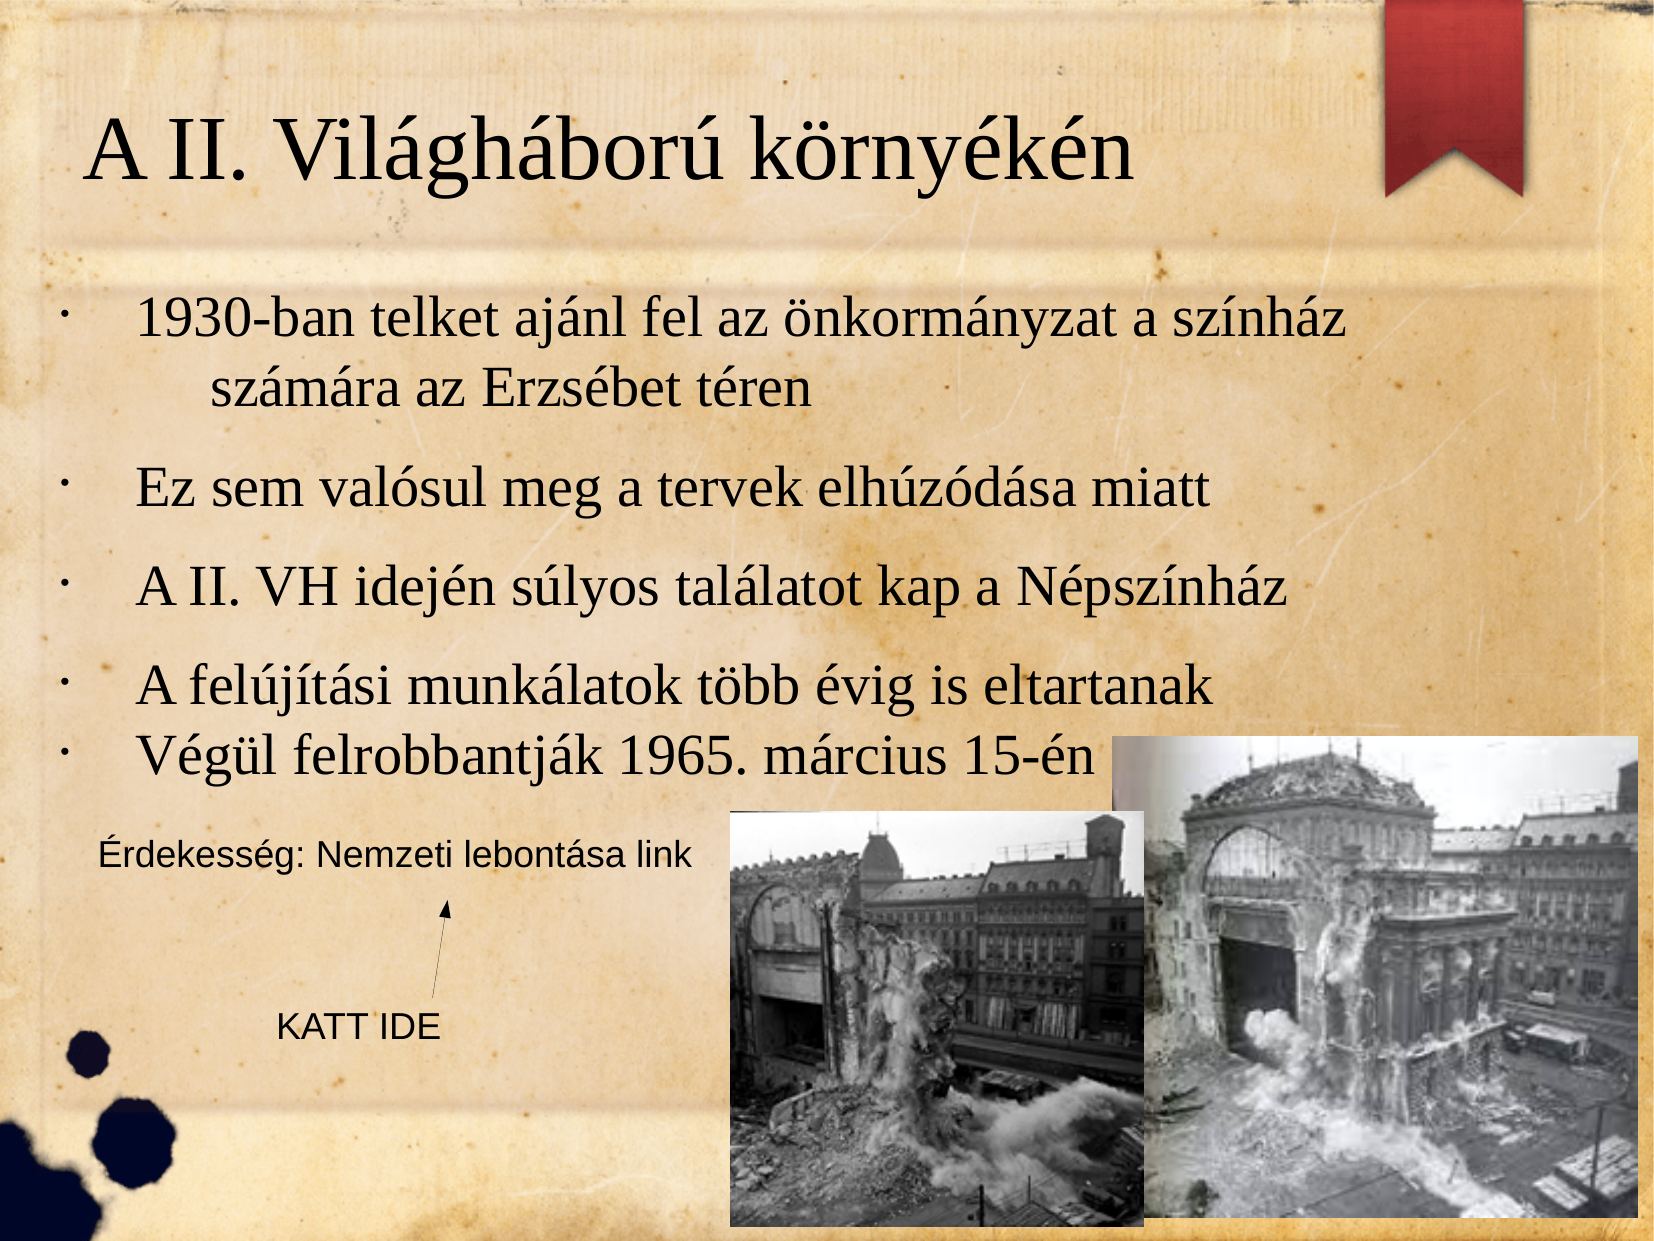

# A II. Világháború környékén
1930-ban telket ajánl fel az önkormányzat a színház számára az Erzsébet téren
Ez sem valósul meg a tervek elhúzódása miatt
A II. VH idején súlyos találatot kap a Népszínház
A felújítási munkálatok több évig is eltartanak
Végül felrobbantják 1965. március 15-én
Érdekesség: Nemzeti lebontása link
KATT IDE